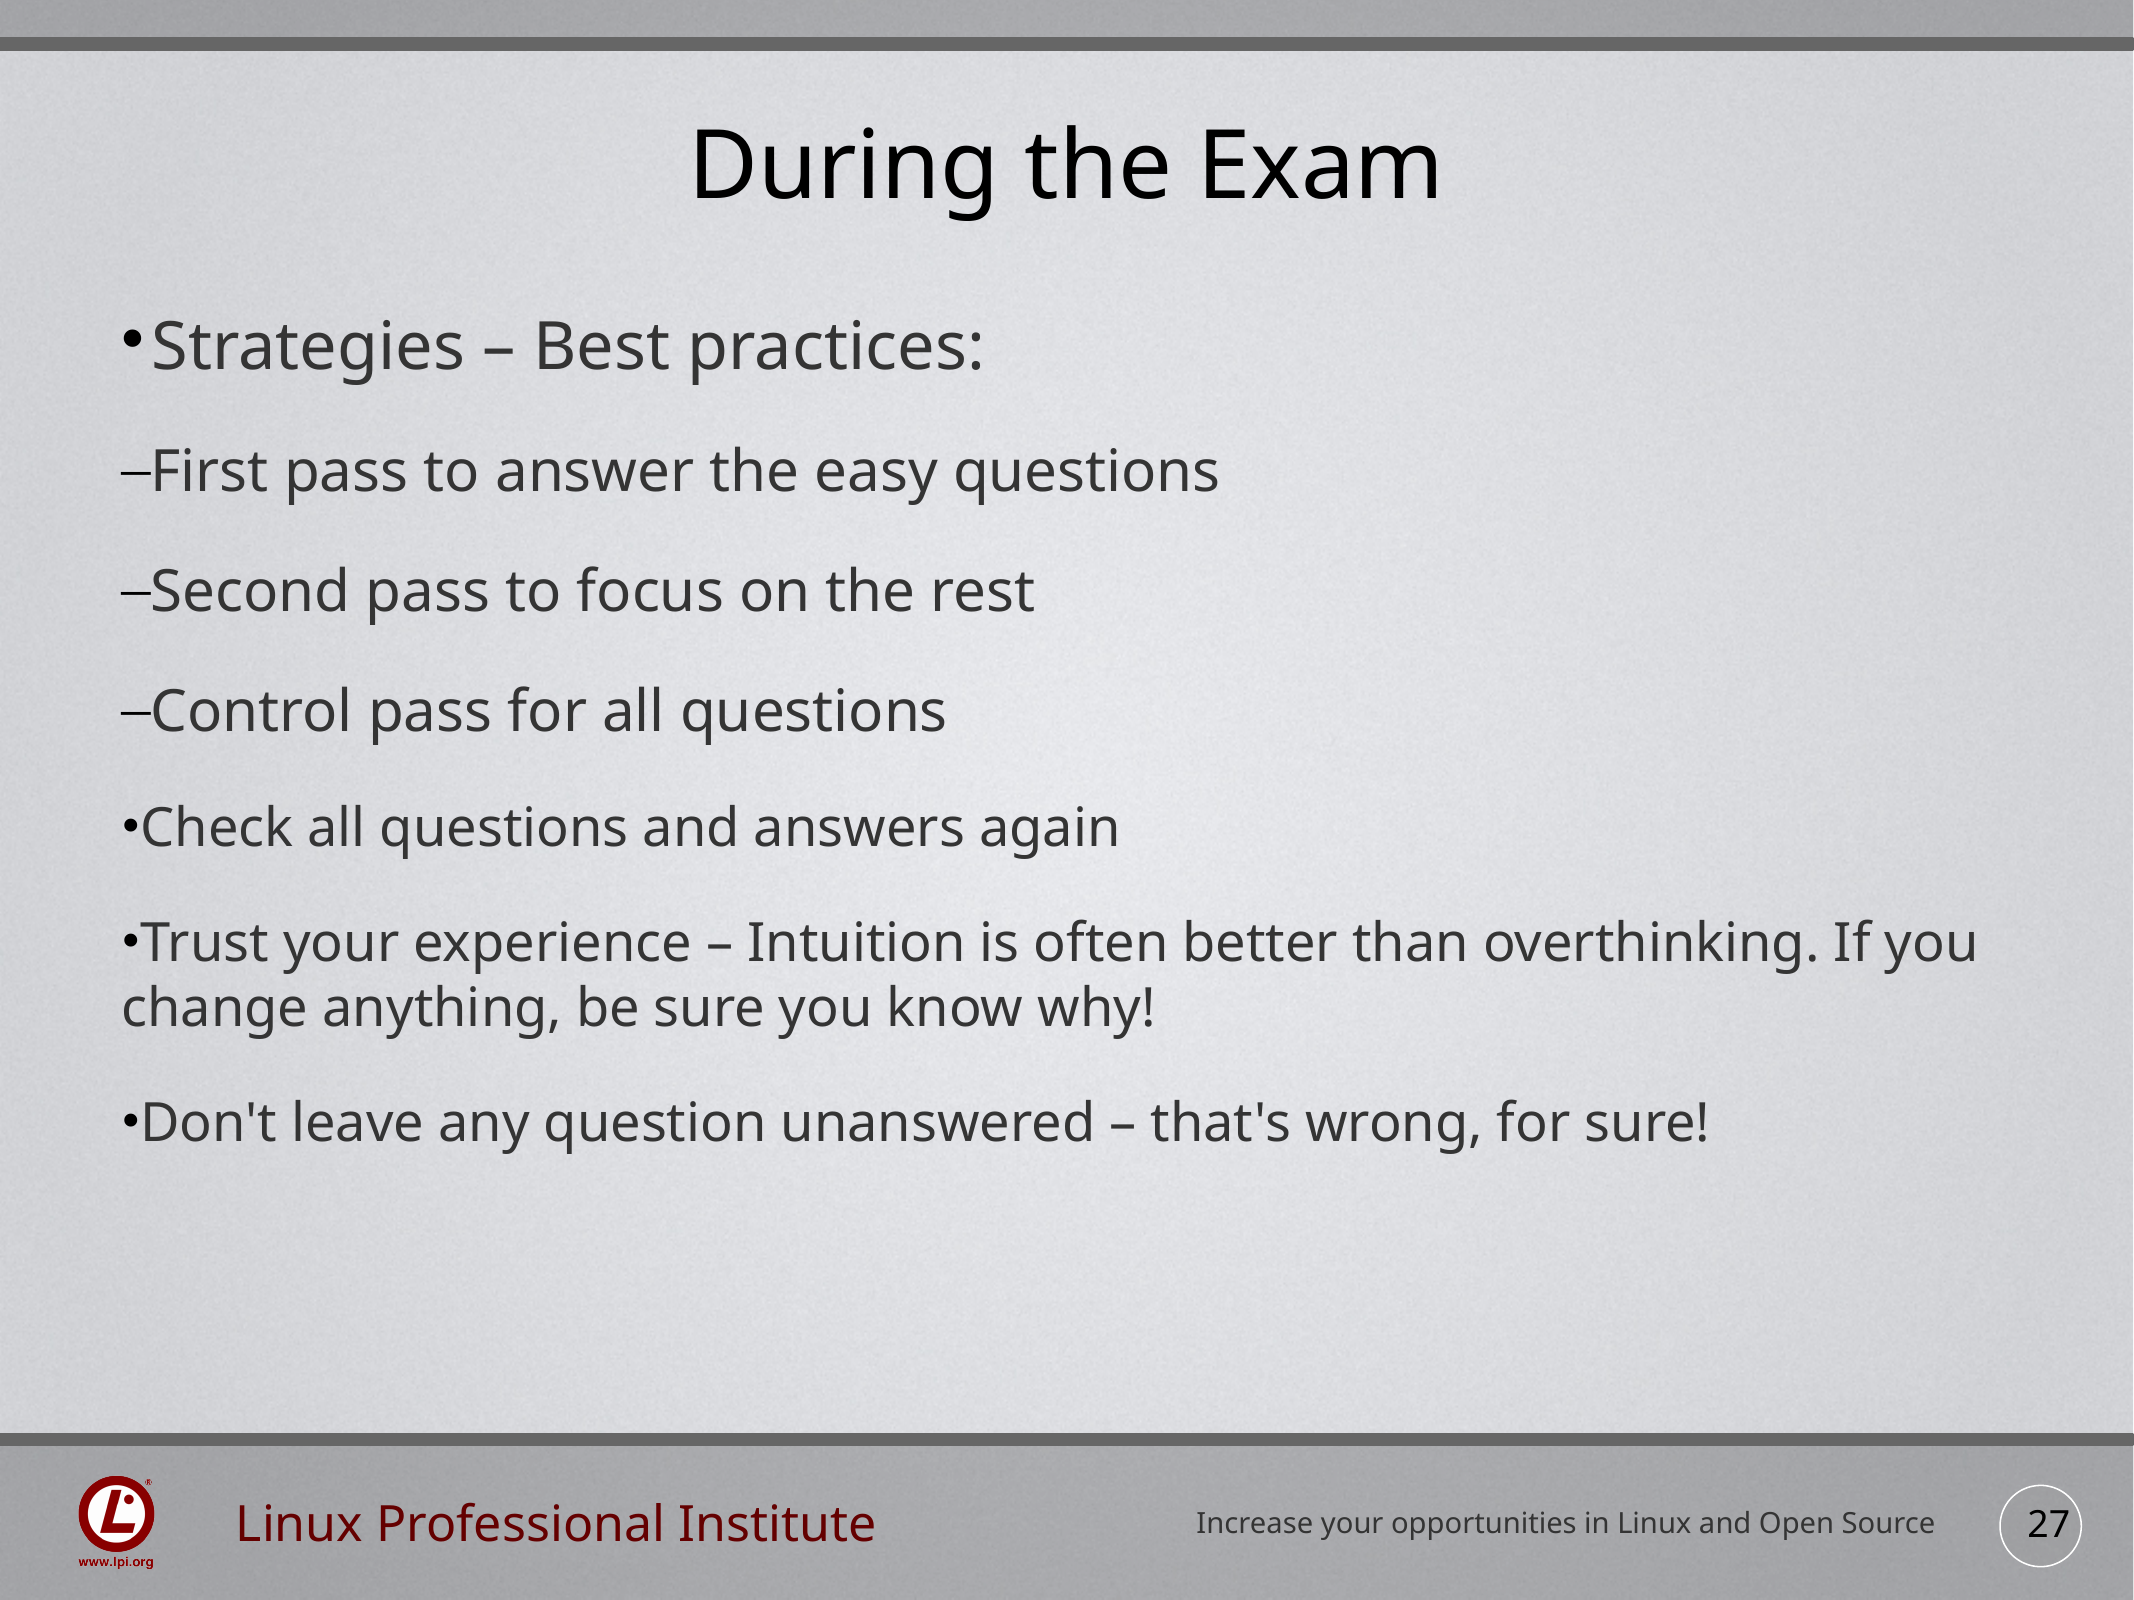

# During the Exam
Strategies – Best practices:
First pass to answer the easy questions
Second pass to focus on the rest
Control pass for all questions
Check all questions and answers again
Trust your experience – Intuition is often better than overthinking. If you change anything, be sure you know why!
Don't leave any question unanswered – that's wrong, for sure!